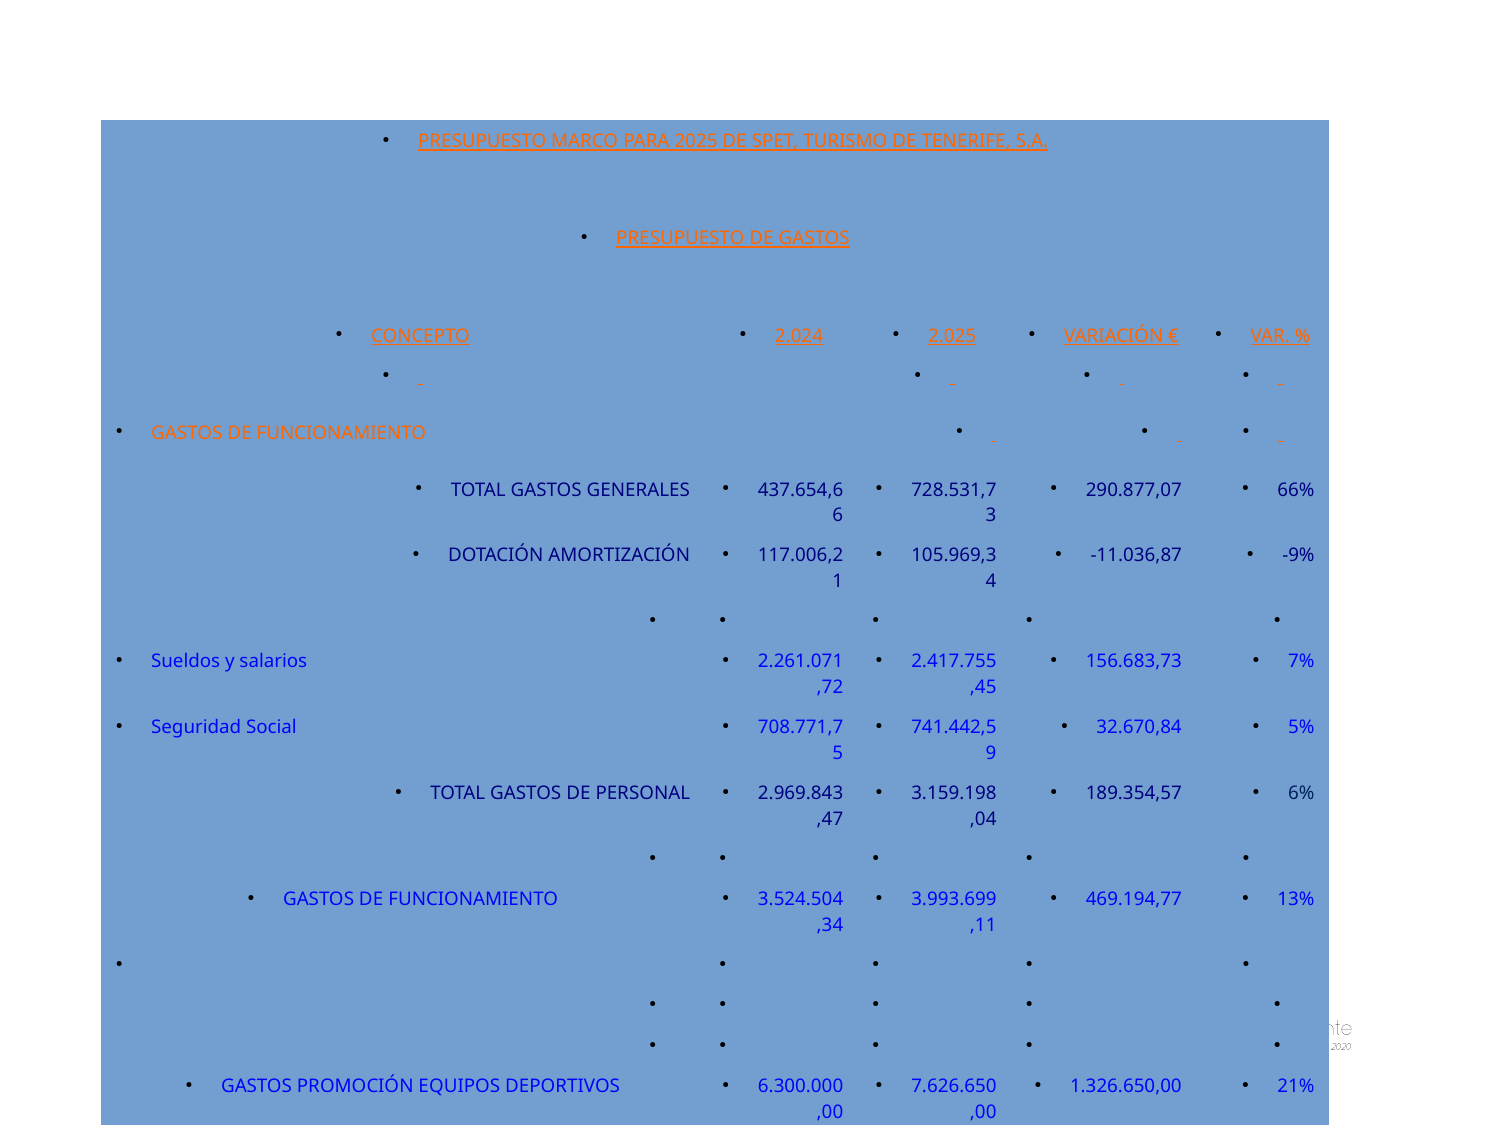

| PRESUPUESTO MARCO PARA 2025 DE SPET, TURISMO DE TENERIFE, S.A. | | | | |
| --- | --- | --- | --- | --- |
| | | | | |
| PRESUPUESTO DE GASTOS | | | | |
| | | | | |
| CONCEPTO | 2.024 | 2.025 | VARIACIÓN € | VAR. % |
| | | | | |
| GASTOS DE FUNCIONAMIENTO | | | | |
| TOTAL GASTOS GENERALES | 437.654,66 | 728.531,73 | 290.877,07 | 66% |
| DOTACIÓN AMORTIZACIÓN | 117.006,21 | 105.969,34 | -11.036,87 | -9% |
| | | | | |
| Sueldos y salarios | 2.261.071,72 | 2.417.755,45 | 156.683,73 | 7% |
| Seguridad Social | 708.771,75 | 741.442,59 | 32.670,84 | 5% |
| TOTAL GASTOS DE PERSONAL | 2.969.843,47 | 3.159.198,04 | 189.354,57 | 6% |
| | | | | |
| GASTOS DE FUNCIONAMIENTO | 3.524.504,34 | 3.993.699,11 | 469.194,77 | 13% |
| | | | | |
| | | | | |
| | | | | |
| GASTOS PROMOCIÓN EQUIPOS DEPORTIVOS | 6.300.000,00 | 7.626.650,00 | 1.326.650,00 | 21% |
| | | | | |
| GASTOS DE EJECUCIÓN DE ACCIONES | 17.535.085,23 | 17.792.626,11 | 257.540,88 | 1% |
| | | | | |
| TOTAL GASTOS | 27.359.589,57 | 29.412.975,22 | 2.053.385,65 | 8% |